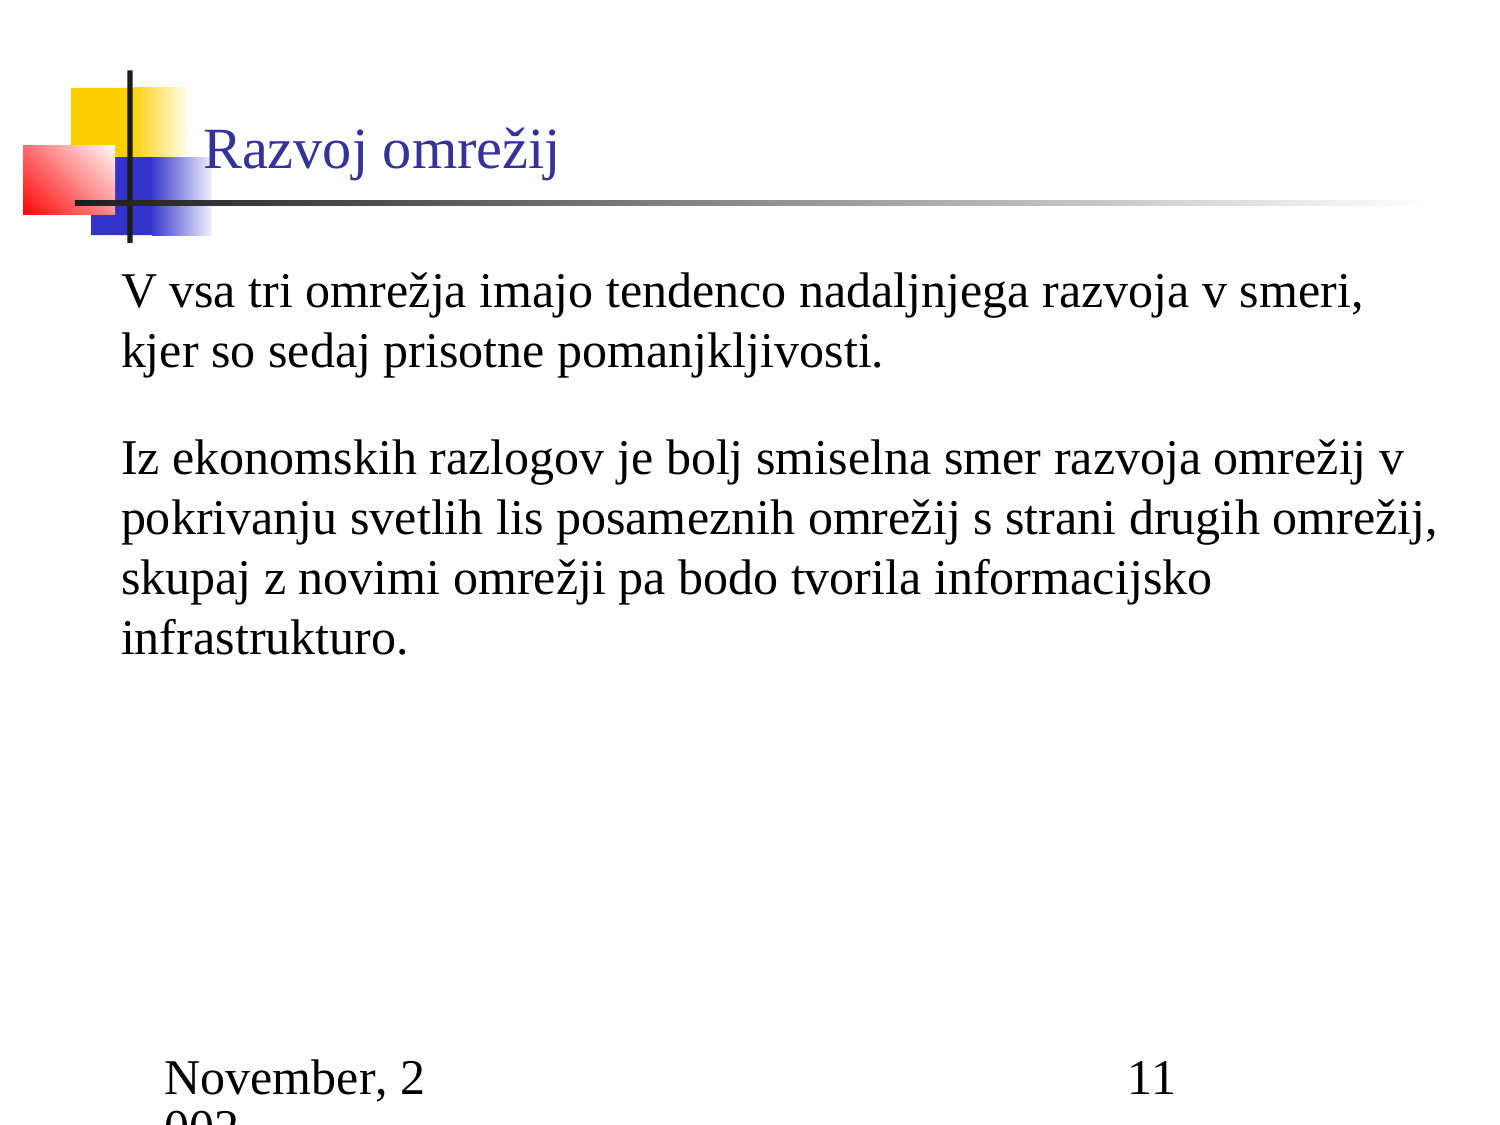

# Razvoj omrežij
	V vsa tri omrežja imajo tendenco nadaljnjega razvoja v smeri, kjer so sedaj prisotne pomanjkljivosti.
	Iz ekonomskih razlogov je bolj smiselna smer razvoja omrežij v pokrivanju svetlih lis posameznih omrežij s strani drugih omrežij, skupaj z novimi omrežji pa bodo tvorila informacijsko infrastrukturo.
November, 2002
TR
11